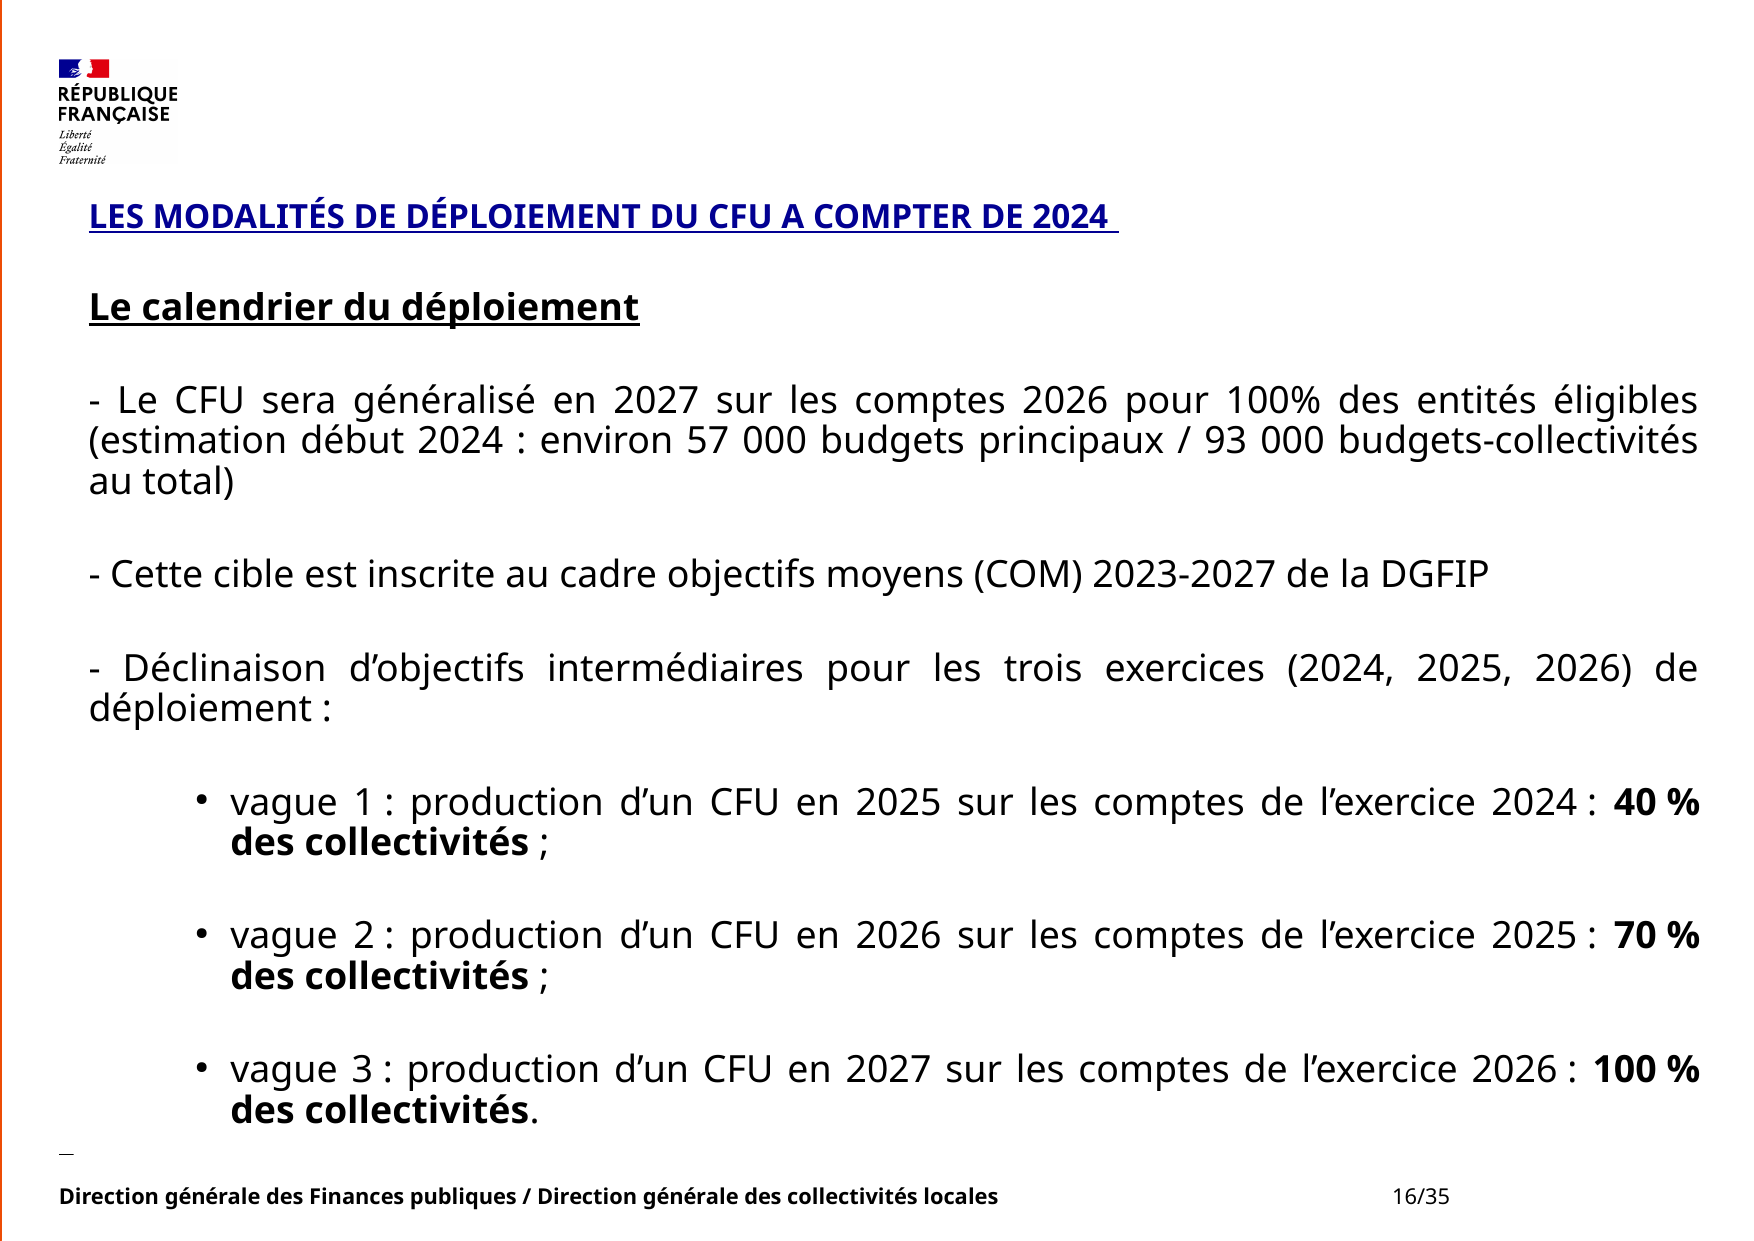

LES MODALITÉS DE DÉPLOIEMENT DU CFU A COMPTER DE 2024
Le calendrier du déploiement
- Le CFU sera généralisé en 2027 sur les comptes 2026 pour 100% des entités éligibles (estimation début 2024 : environ 57 000 budgets principaux / 93 000 budgets-collectivités au total)
- Cette cible est inscrite au cadre objectifs moyens (COM) 2023-2027 de la DGFIP
- Déclinaison d’objectifs intermédiaires pour les trois exercices (2024, 2025, 2026) de déploiement :
vague 1 : production d’un CFU en 2025 sur les comptes de l’exercice 2024 : 40 % des collectivités ;
vague 2 : production d’un CFU en 2026 sur les comptes de l’exercice 2025 : 70 % des collectivités ;
vague 3 : production d’un CFU en 2027 sur les comptes de l’exercice 2026 : 100 % des collectivités.